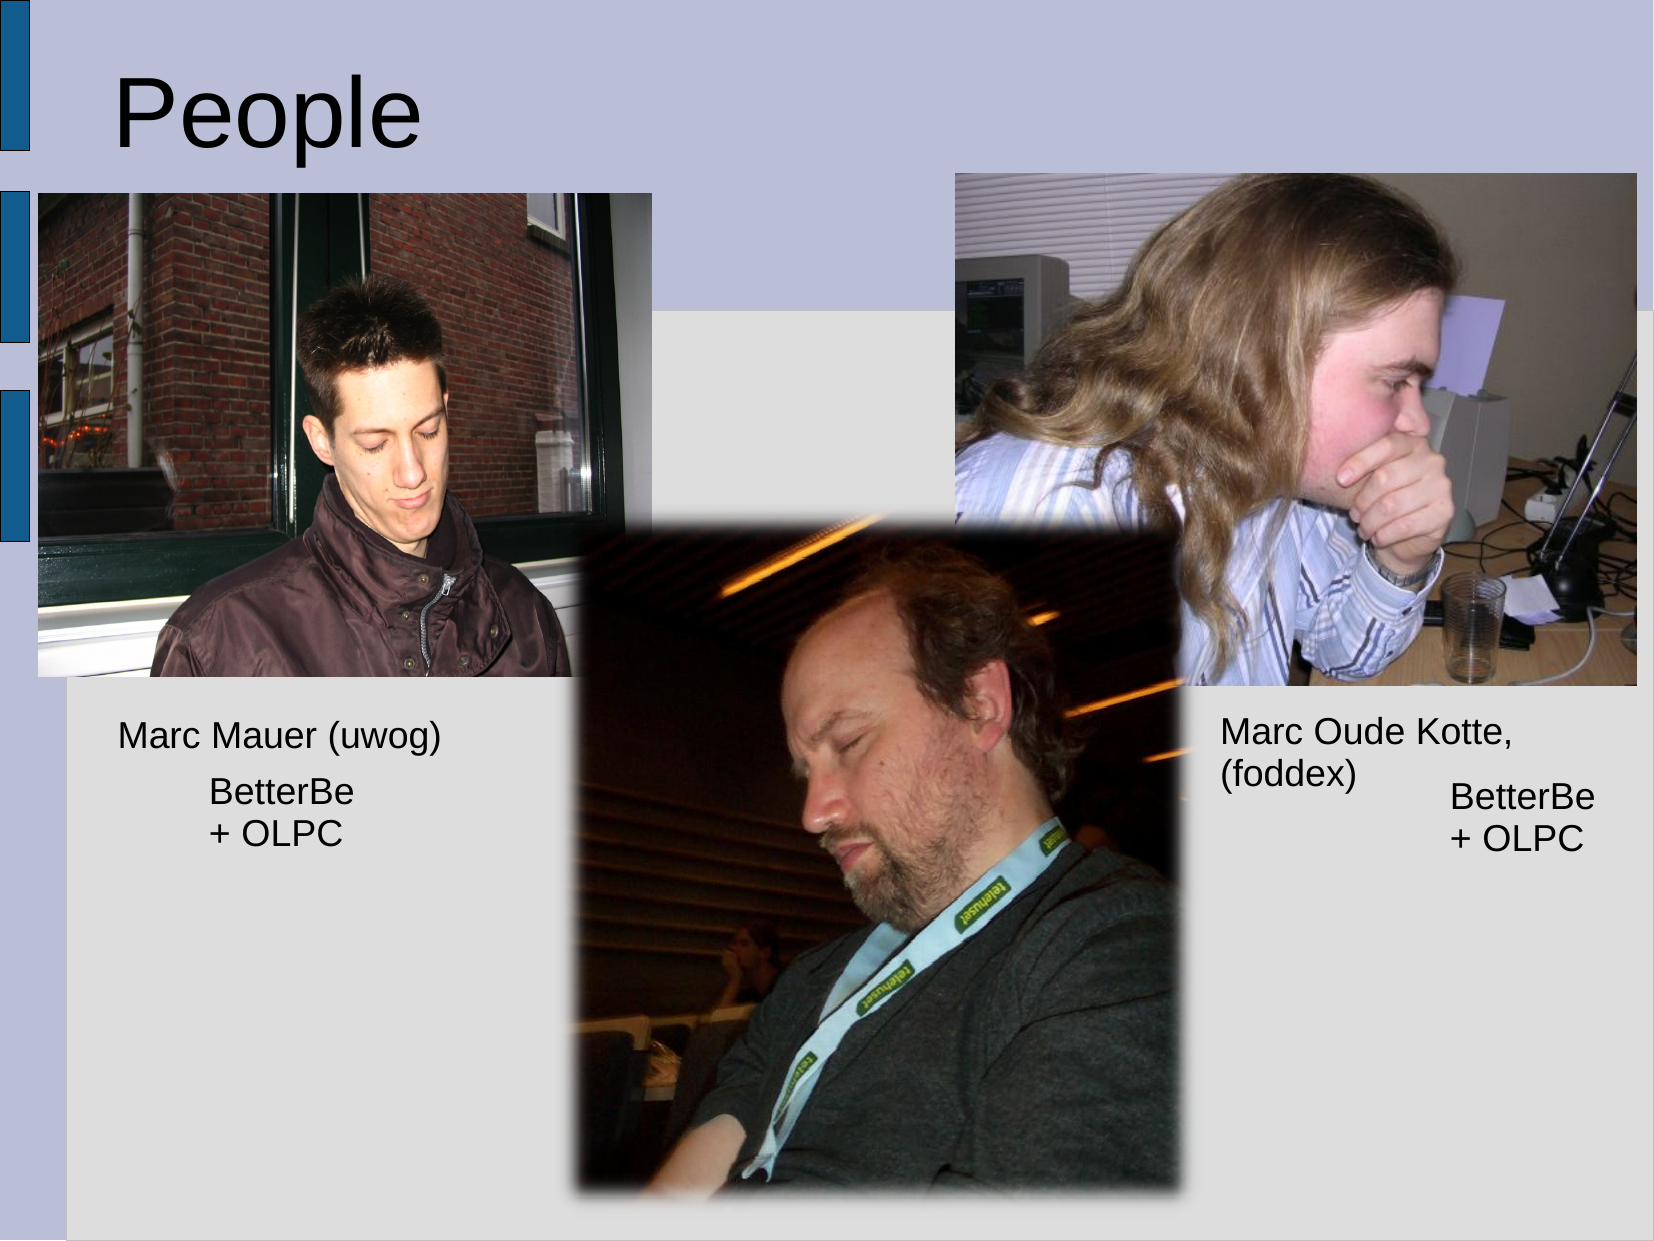

People
Marc Oude Kotte,
(foddex)
Marc Mauer (uwog)
BetterBe
+ OLPC
BetterBe
+ OLPC